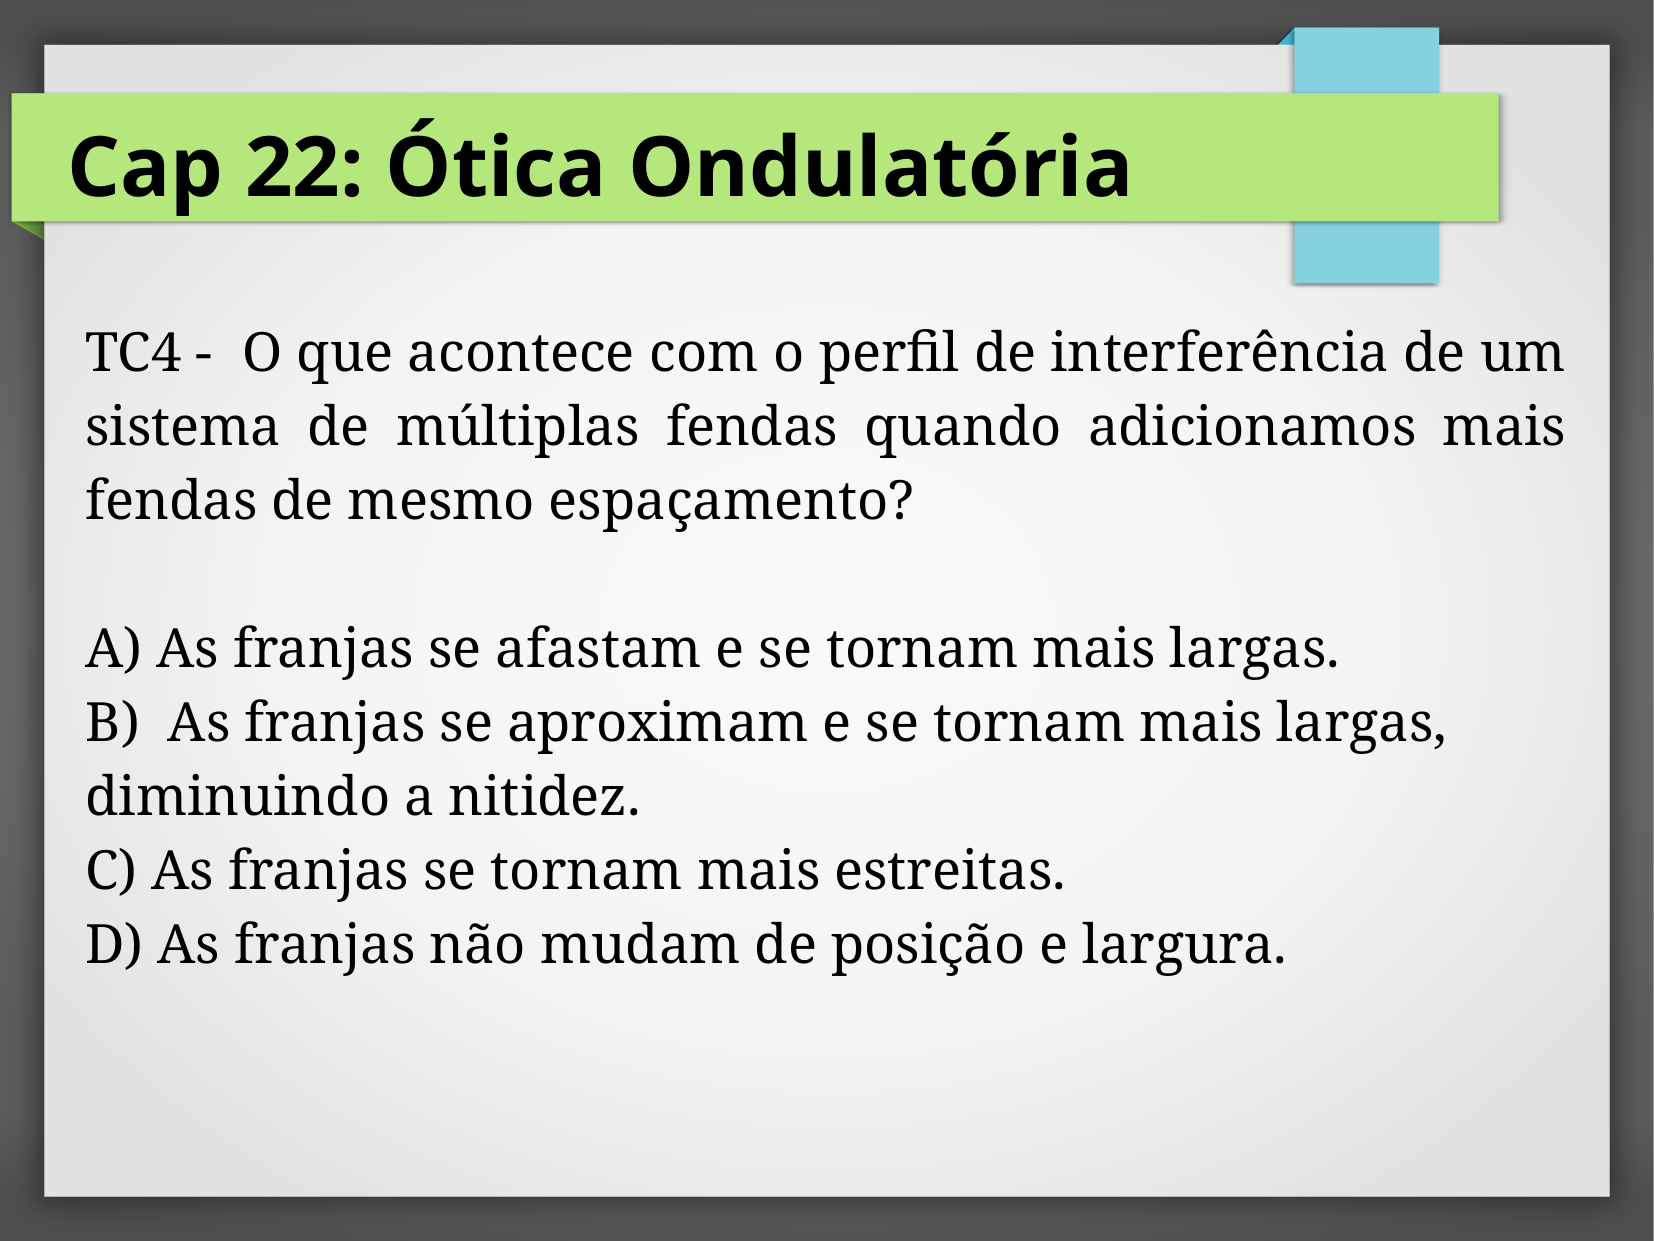

Cap 22: Ótica Ondulatória
TC4 - O que acontece com o perfil de interferência de um sistema de múltiplas fendas quando adicionamos mais fendas de mesmo espaçamento?
A) As franjas se afastam e se tornam mais largas.
B) As franjas se aproximam e se tornam mais largas, diminuindo a nitidez.
C) As franjas se tornam mais estreitas.
D) As franjas não mudam de posição e largura.